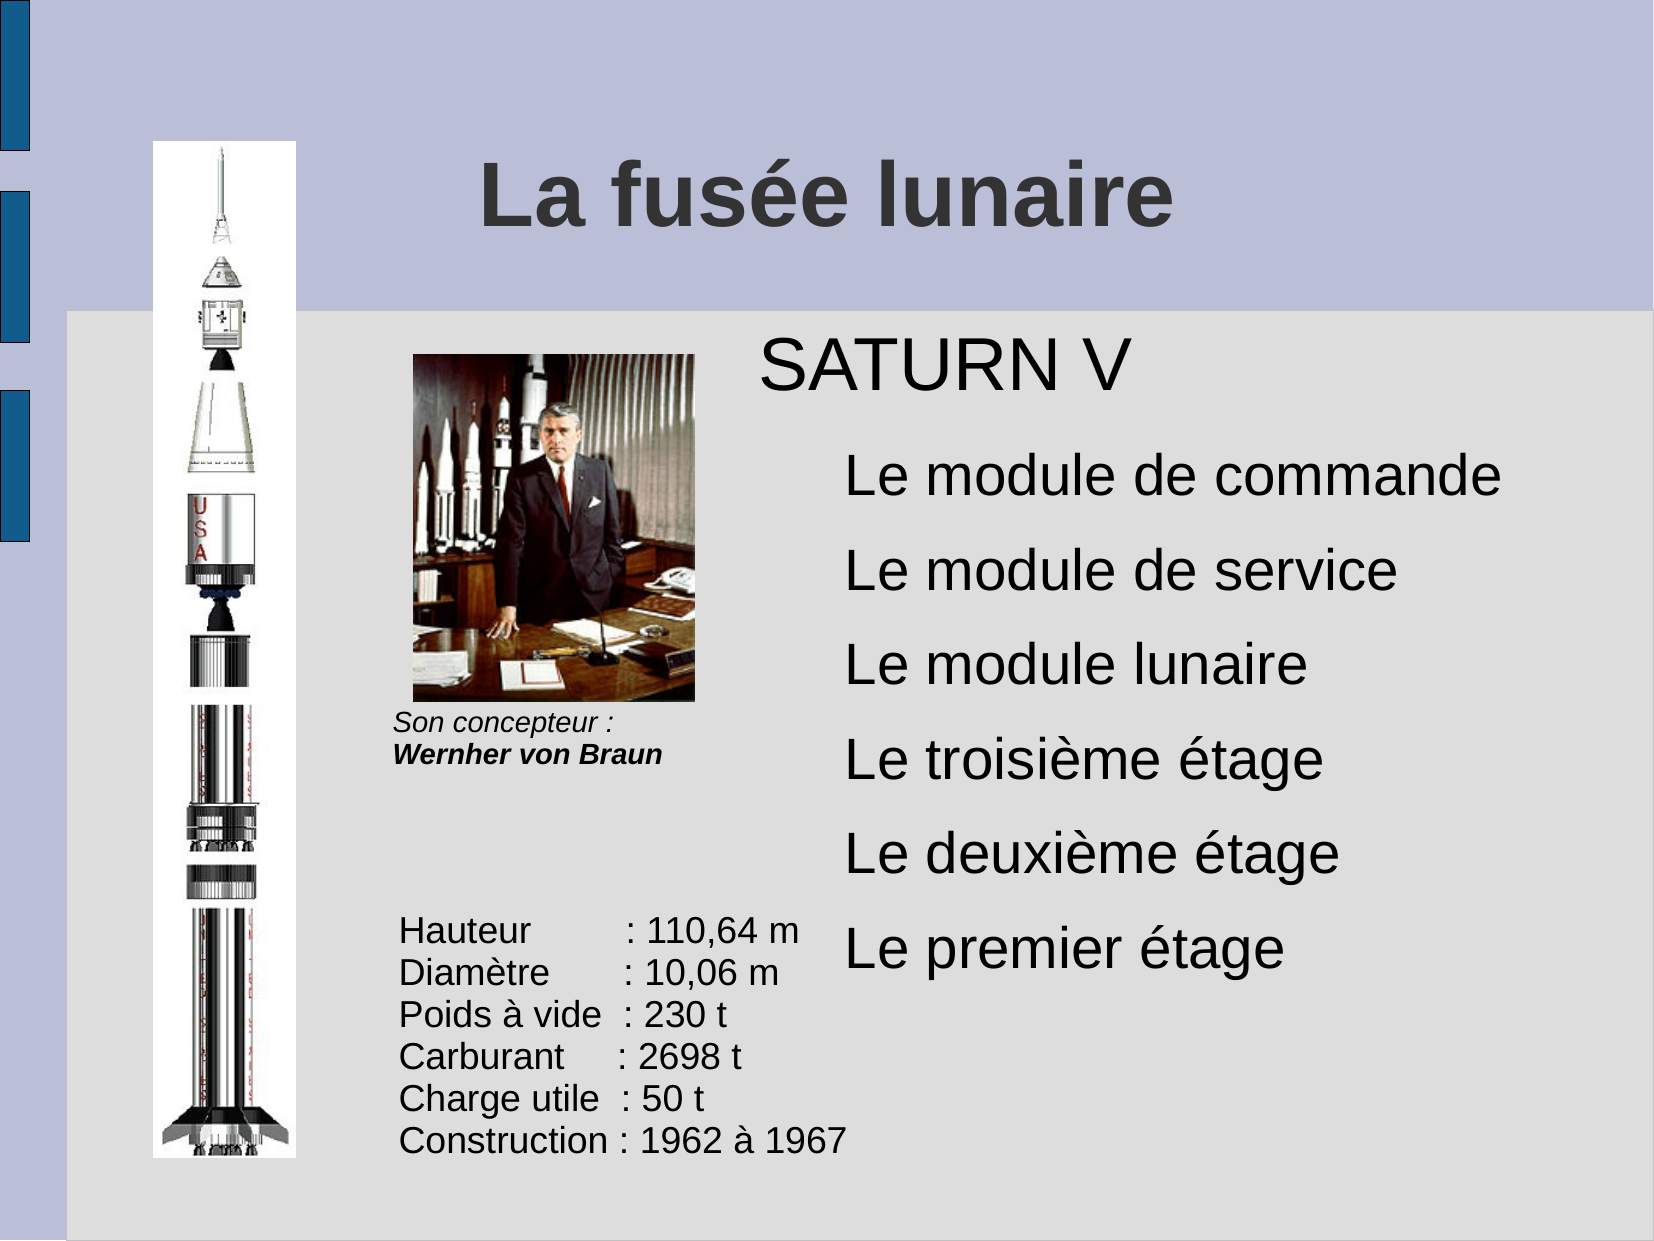

La fusée lunaire
Hauteur : 110,64 m
Diamètre : 10,06 m
Poids à vide : 230 t
Carburant : 2698 t
Charge utile : 50 t
Construction : 1962 à 1967
SATURN V
# Le module de commande
Le module de service
Le module lunaire
Le troisième étage
Le deuxième étage
Le premier étage
Son concepteur : Wernher von Braun